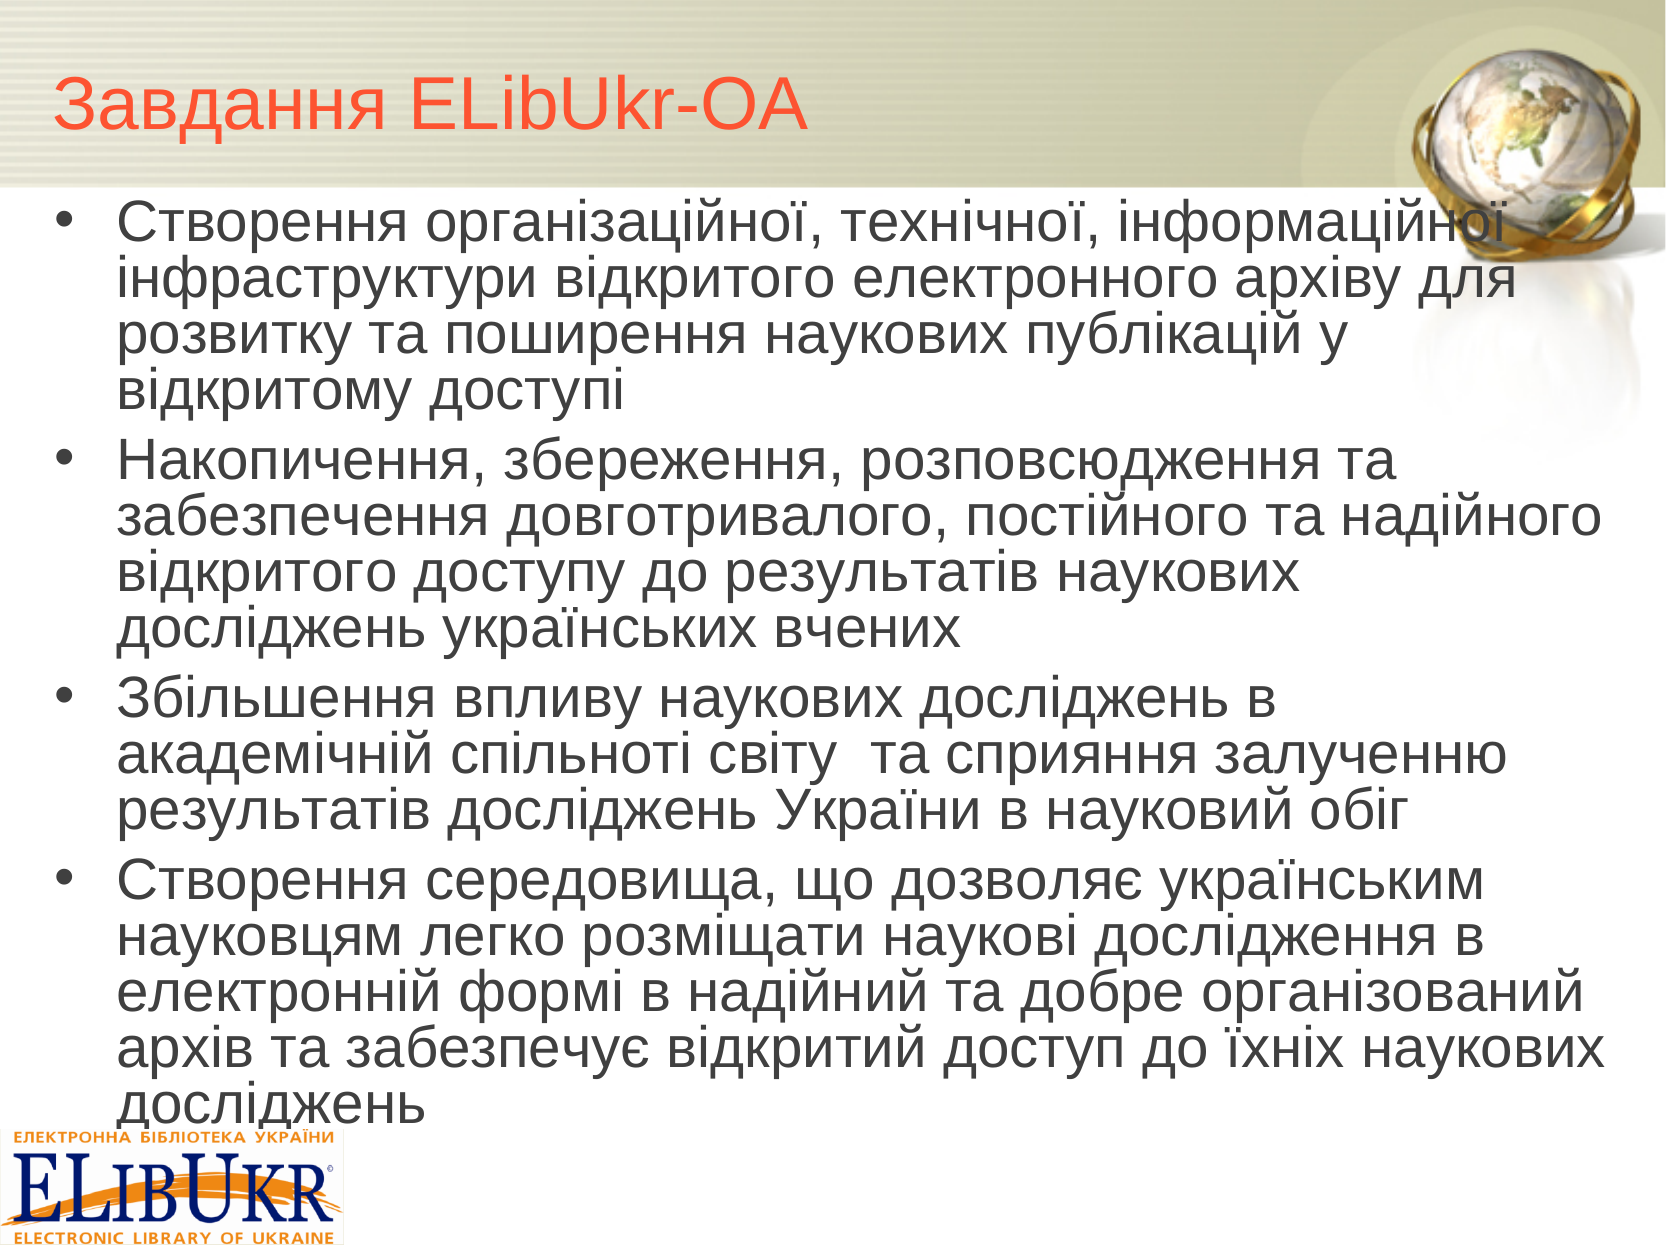

# Завдання ELibUkr-OA
Створення організаційної, технічної, інформаційної інфраструктури відкритого електронного архіву для розвитку та поширення наукових публікацій у відкритому доступі
Накопичення, збереження, розповсюдження та забезпечення довготривалого, постійного та надійного відкритого доступу до результатів наукових досліджень українських вчених
Збільшення впливу наукових досліджень в академічній спільноті світу та сприяння залученню результатів досліджень України в науковий обіг
Створення середовища, що дозволяє українським науковцям легко розміщати наукові дослідження в електронній формі в надійний та добре організований архів та забезпечує відкритий доступ до їхніх наукових досліджень